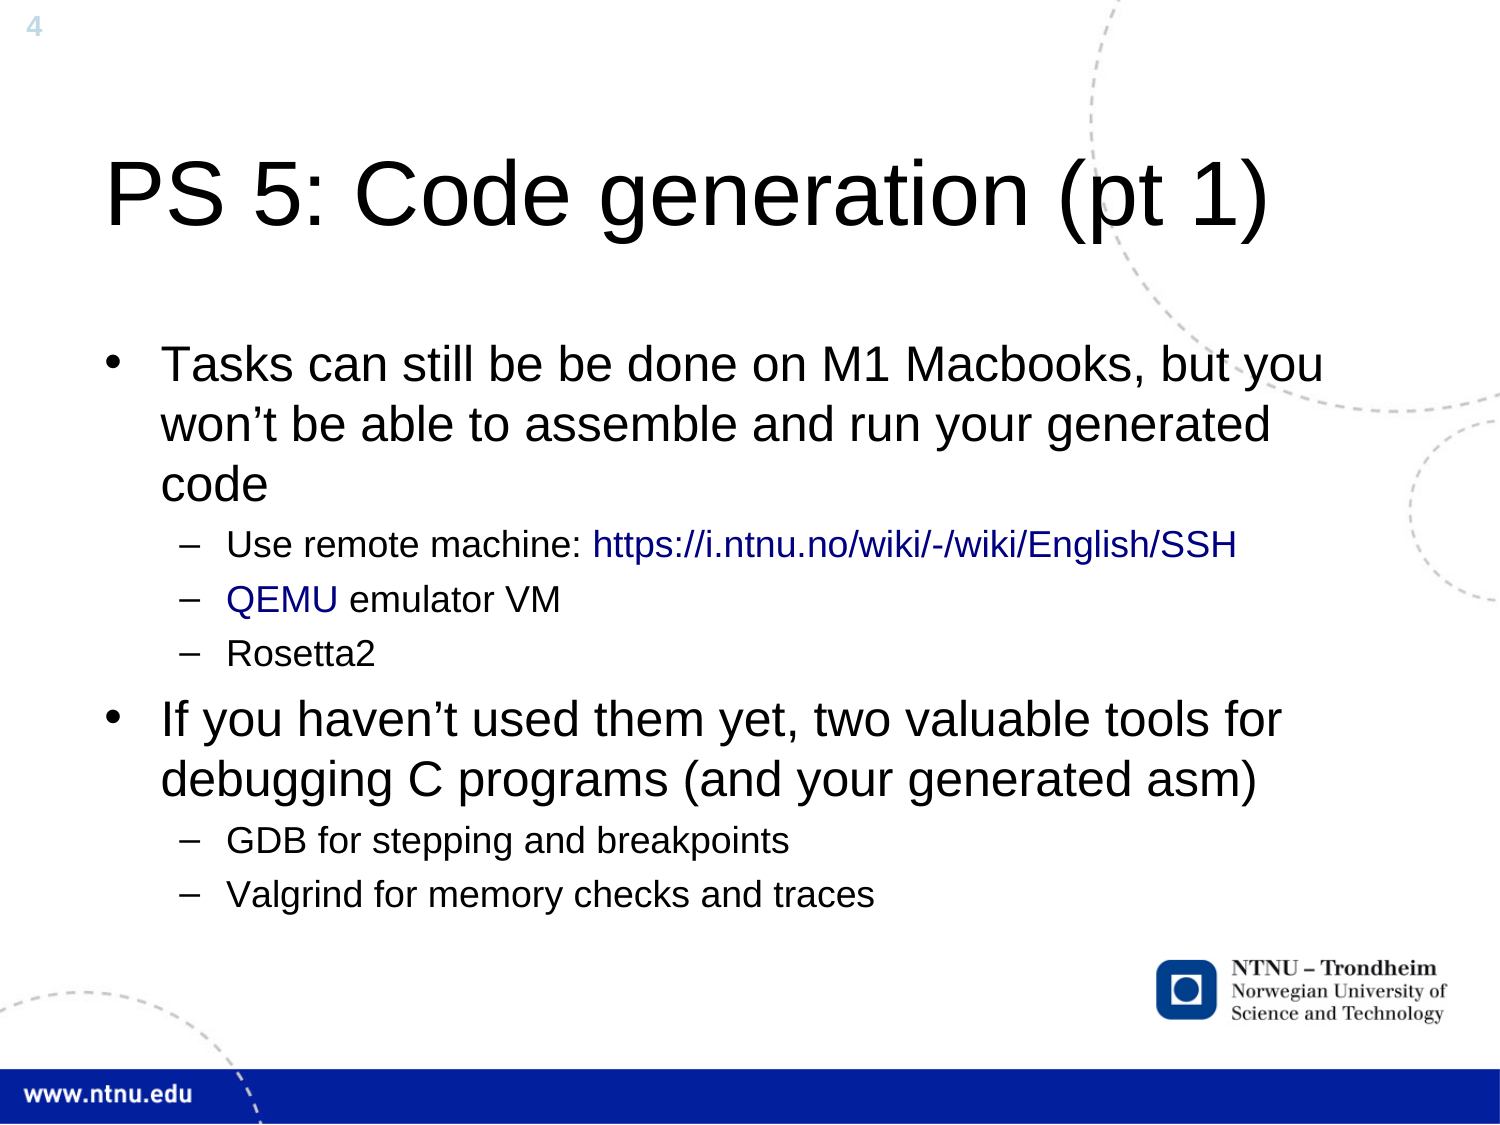

# PS 5: Code generation (pt 1)
Tasks can still be be done on M1 Macbooks, but you won’t be able to assemble and run your generated code
Use remote machine: https://i.ntnu.no/wiki/-/wiki/English/SSH
QEMU emulator VM
Rosetta2
If you haven’t used them yet, two valuable tools for debugging C programs (and your generated asm)
GDB for stepping and breakpoints
Valgrind for memory checks and traces